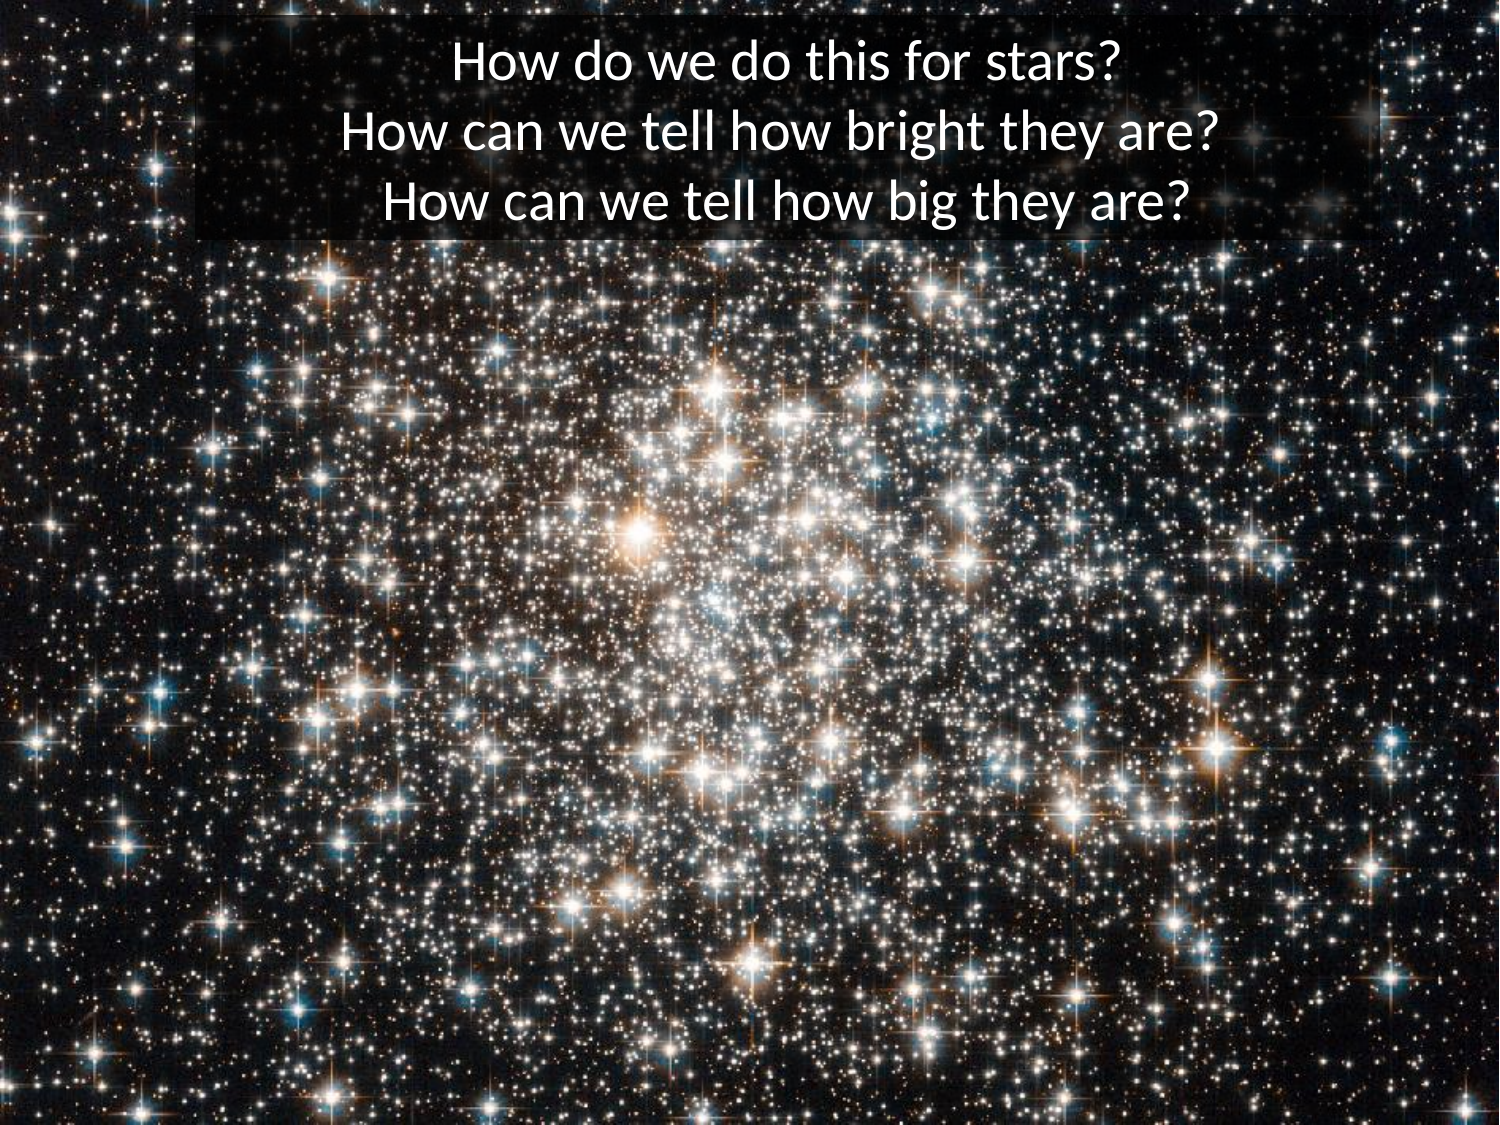

How do we do this for stars?
How can we tell how bright they are?
How can we tell how big they are?